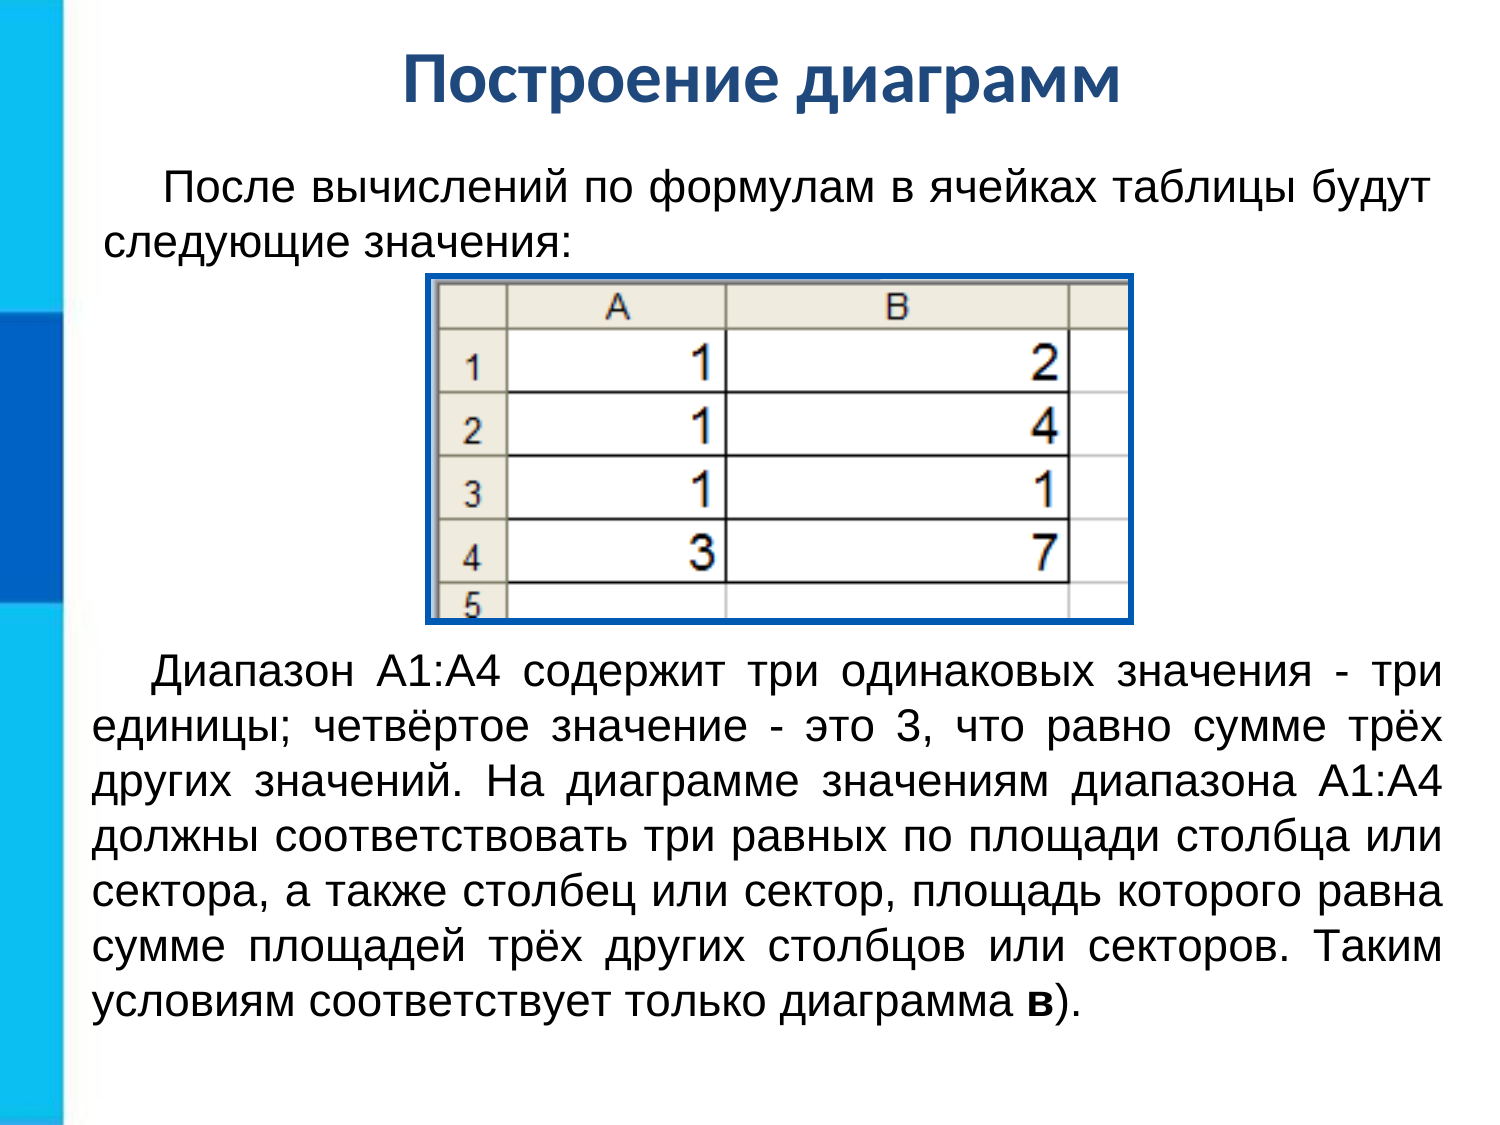

Построение диаграмм
После вычислений по формулам в ячейках таблицы будут следующие значения:
Диапазон А1:А4 содержит три одинаковых значения - три единицы; четвёртое значение - это 3, что равно сумме трёх других значений. На диаграмме значениям диапазона А1:А4 должны соответствовать три равных по площади столбца или сектора, а также столбец или сектор, площадь которого равна сумме площадей трёх других столбцов или секторов. Таким условиям соответствует только диаграмма в).